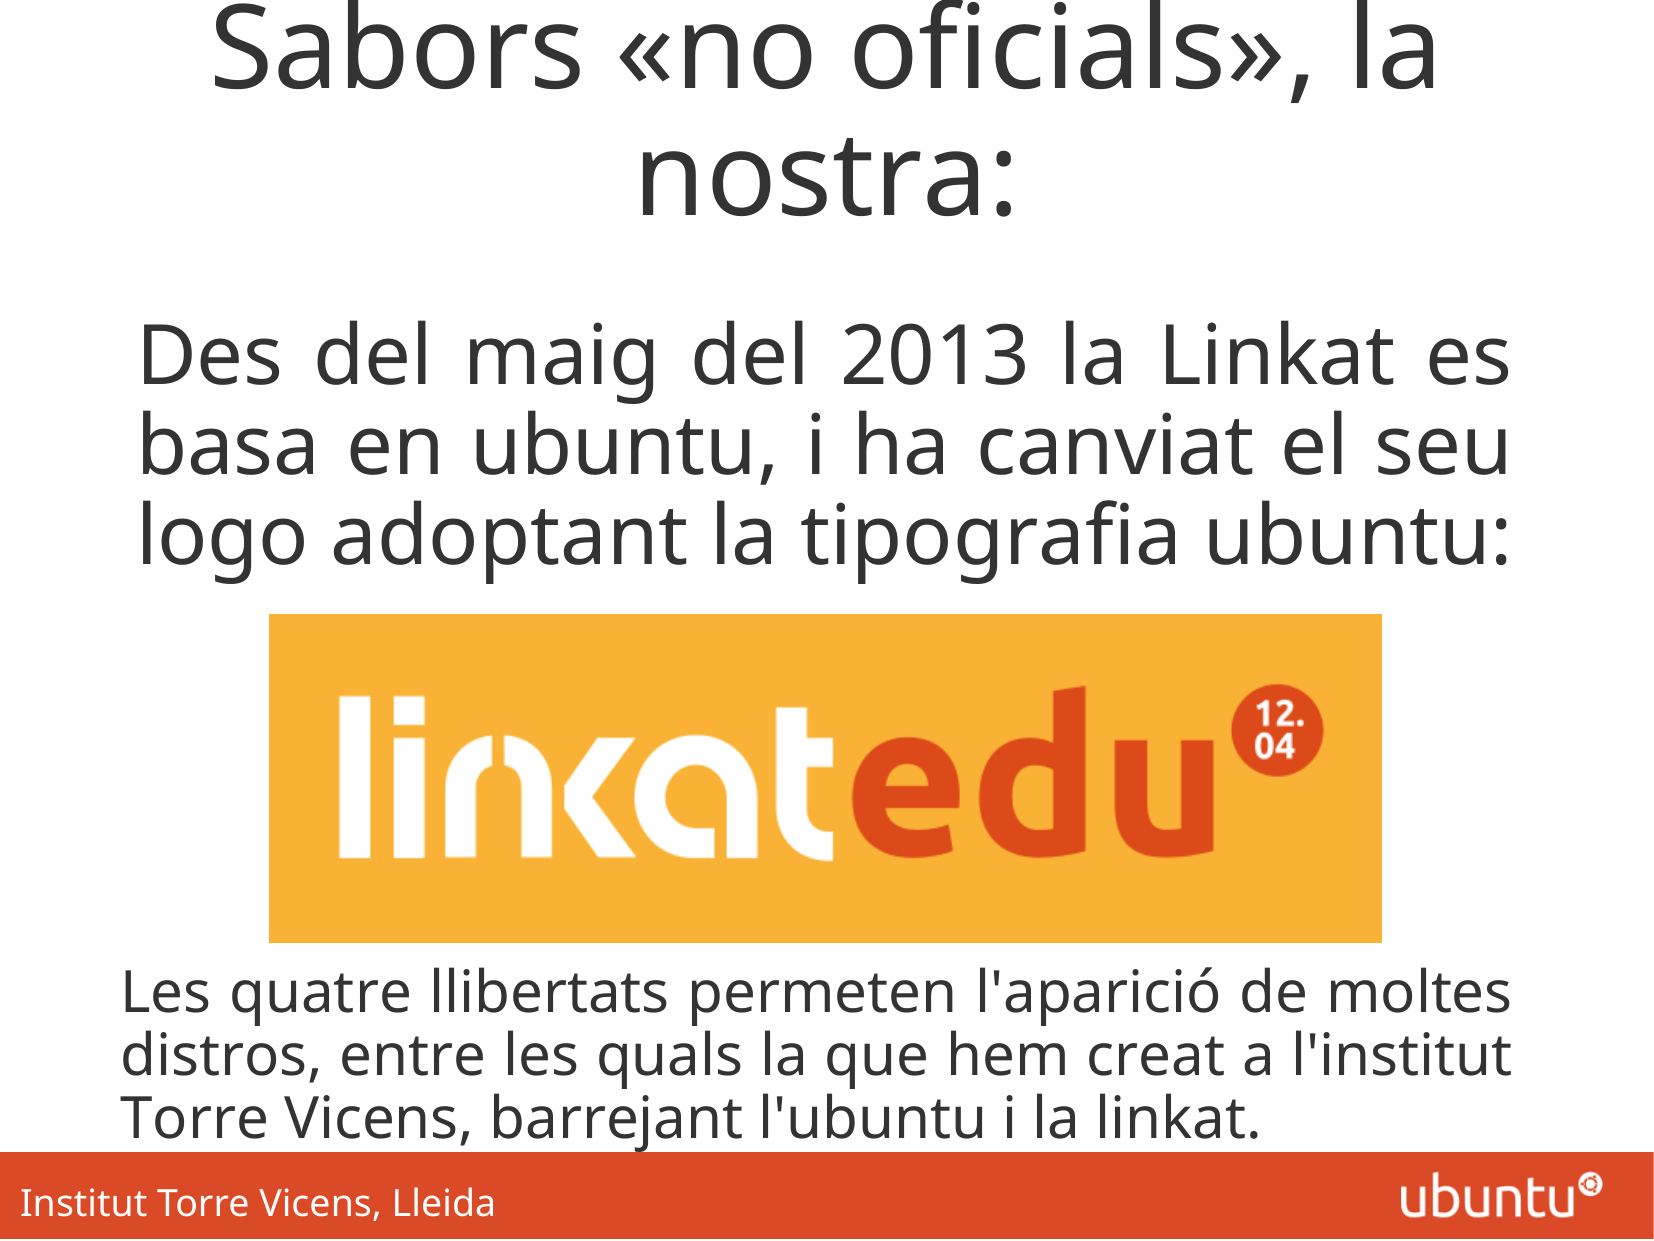

Sabors «no oficials», la nostra:
# Des del maig del 2013 la Linkat es basa en ubuntu, i ha canviat el seu logo adoptant la tipografia ubuntu:
Les quatre llibertats permeten l'aparició de moltes distros, entre les quals la que hem creat a l'institut Torre Vicens, barrejant l'ubuntu i la linkat.
Institut Torre Vicens, Lleida 17/05/2014